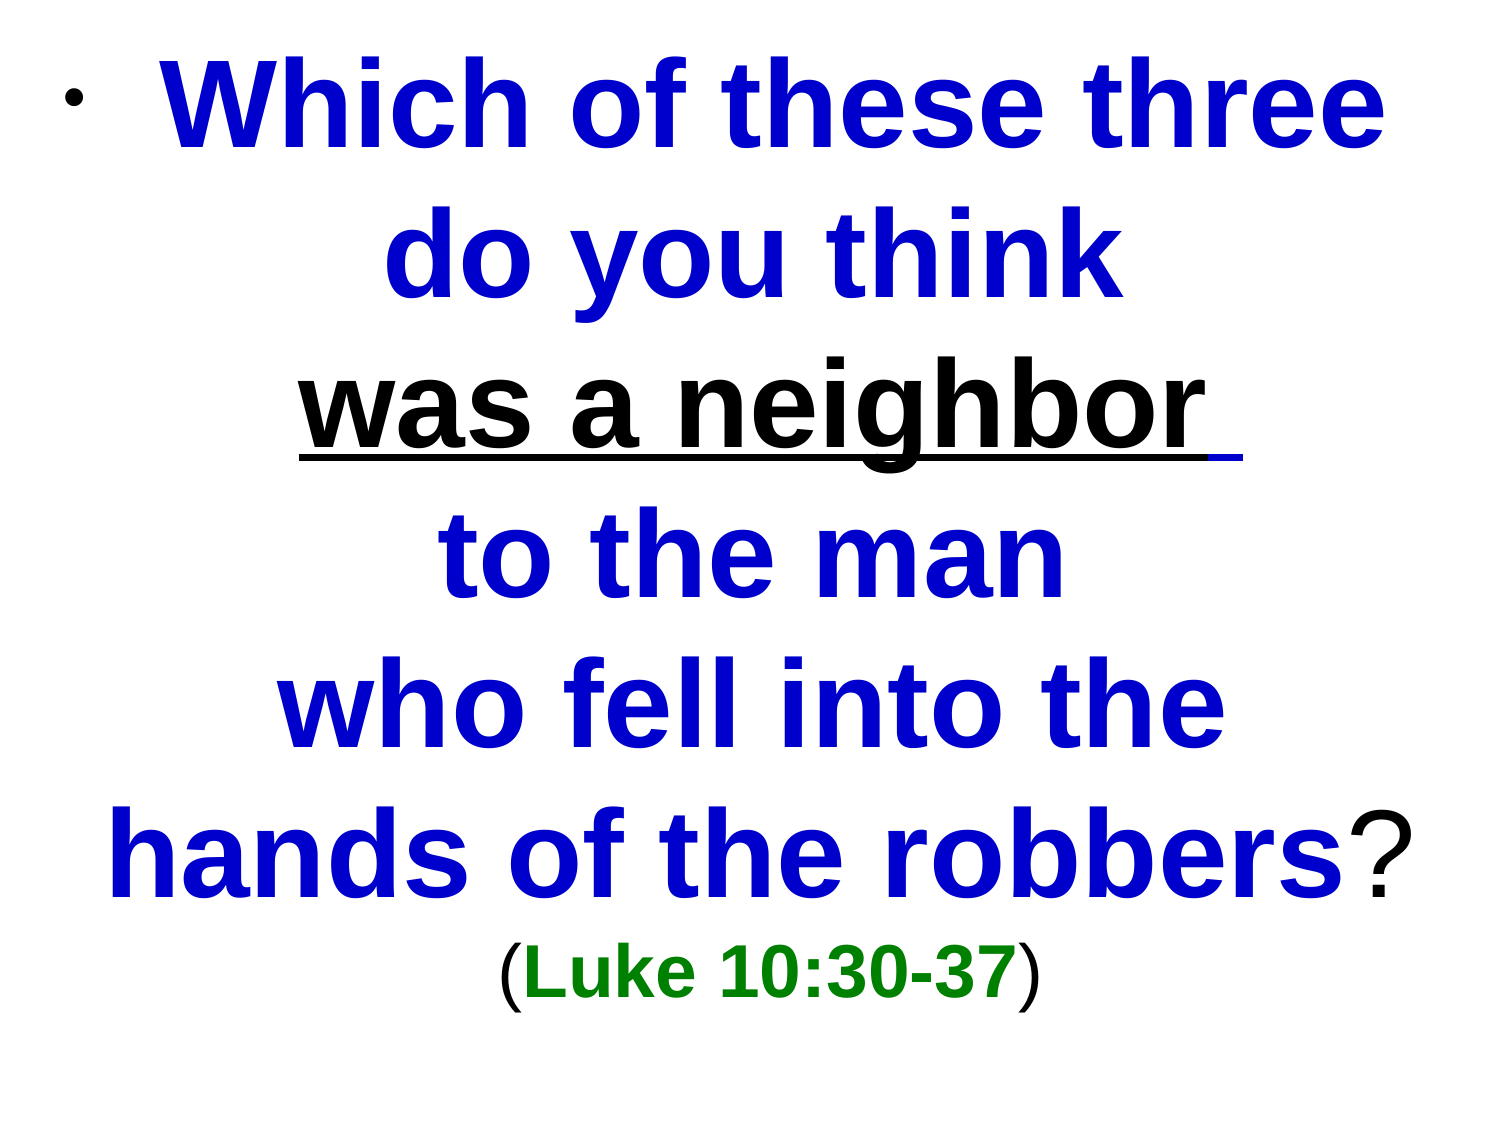

# Which of these three do you think was a neighbor to the man who fell into the hands of the robbers? (Luke 10:30-37)
18